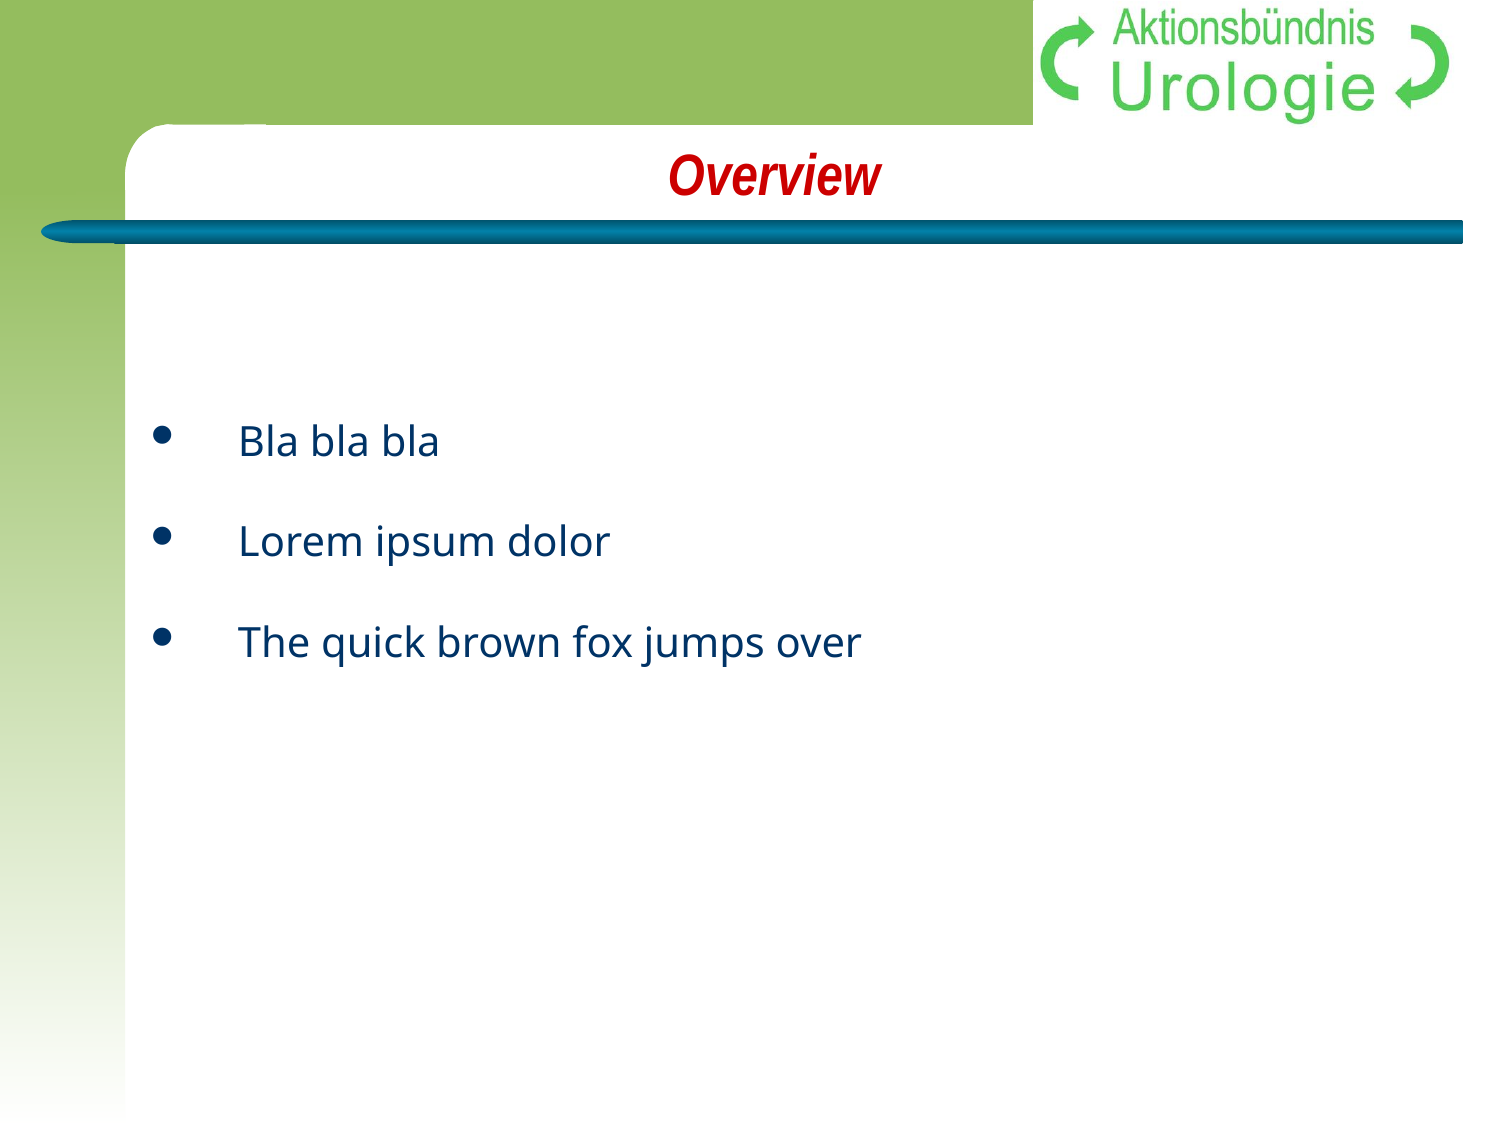

Overview
Bla bla bla
Lorem ipsum dolor
The quick brown fox jumps over